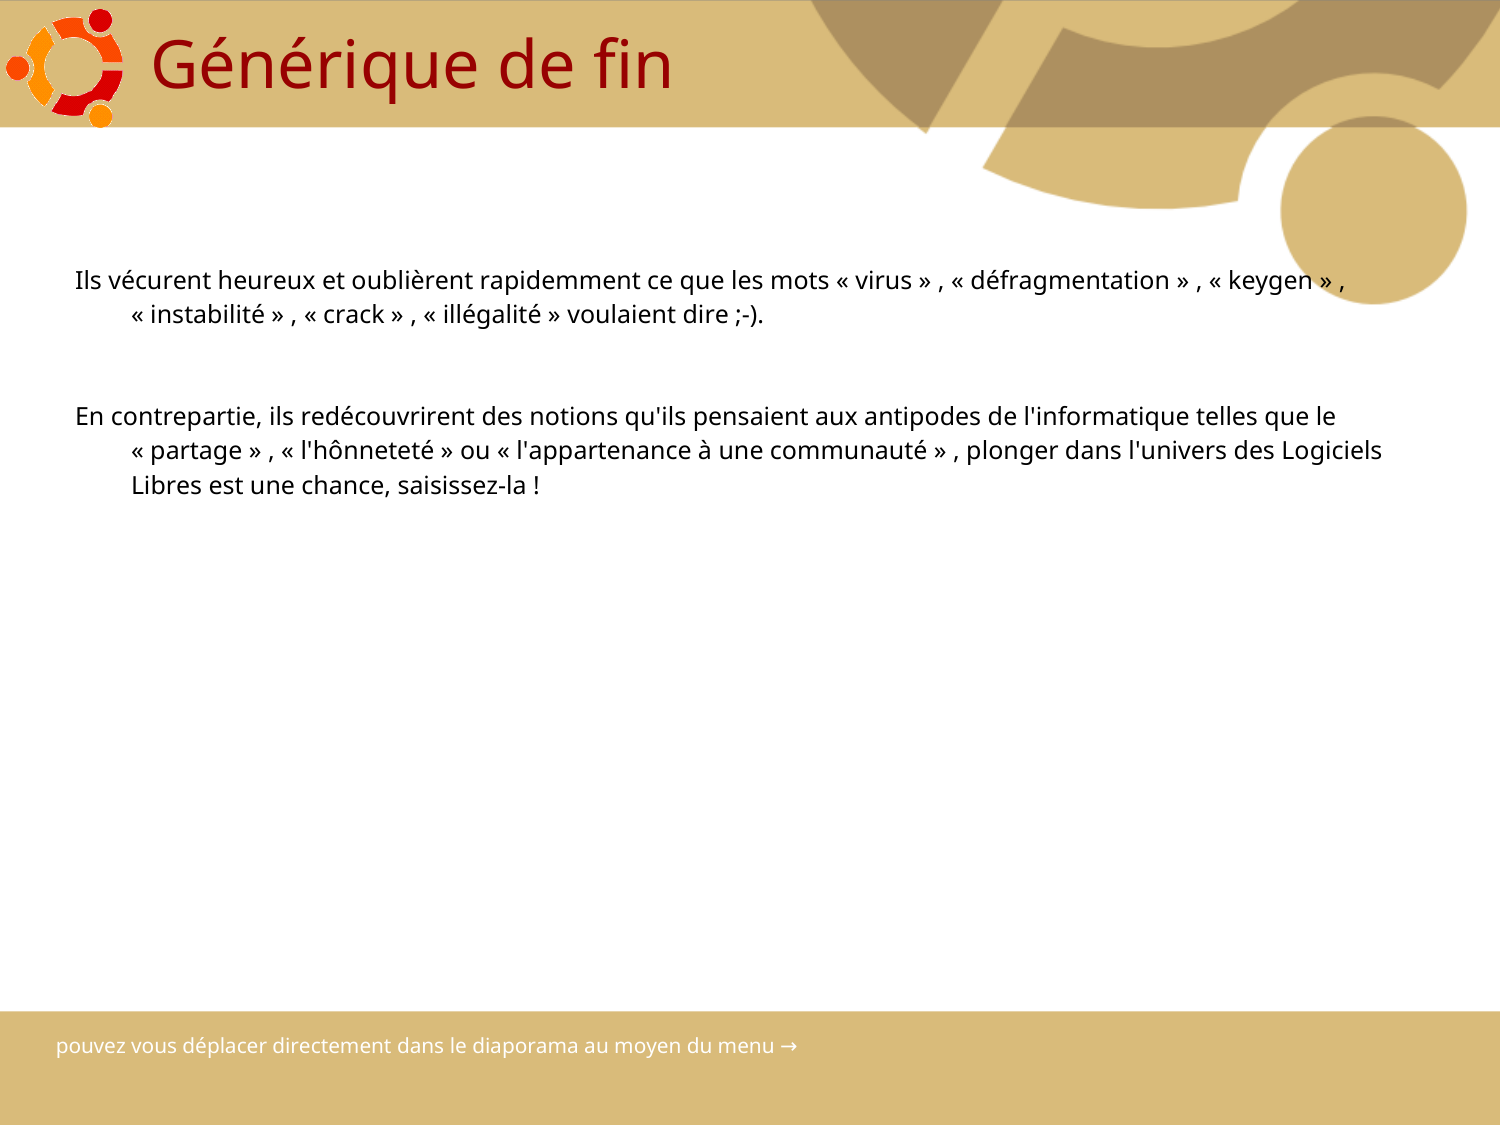

# Générique de fin
Ils vécurent heureux et oublièrent rapidemment ce que les mots « virus » , « défragmentation » , « keygen » , « instabilité » , « crack » , « illégalité » voulaient dire ;-).
En contrepartie, ils redécouvrirent des notions qu'ils pensaient aux antipodes de l'informatique telles que le « partage » , « l'hônneteté » ou « l'appartenance à une communauté » , plonger dans l'univers des Logiciels Libres est une chance, saisissez-la !
pouvez vous déplacer directement dans le diaporama au moyen du menu →